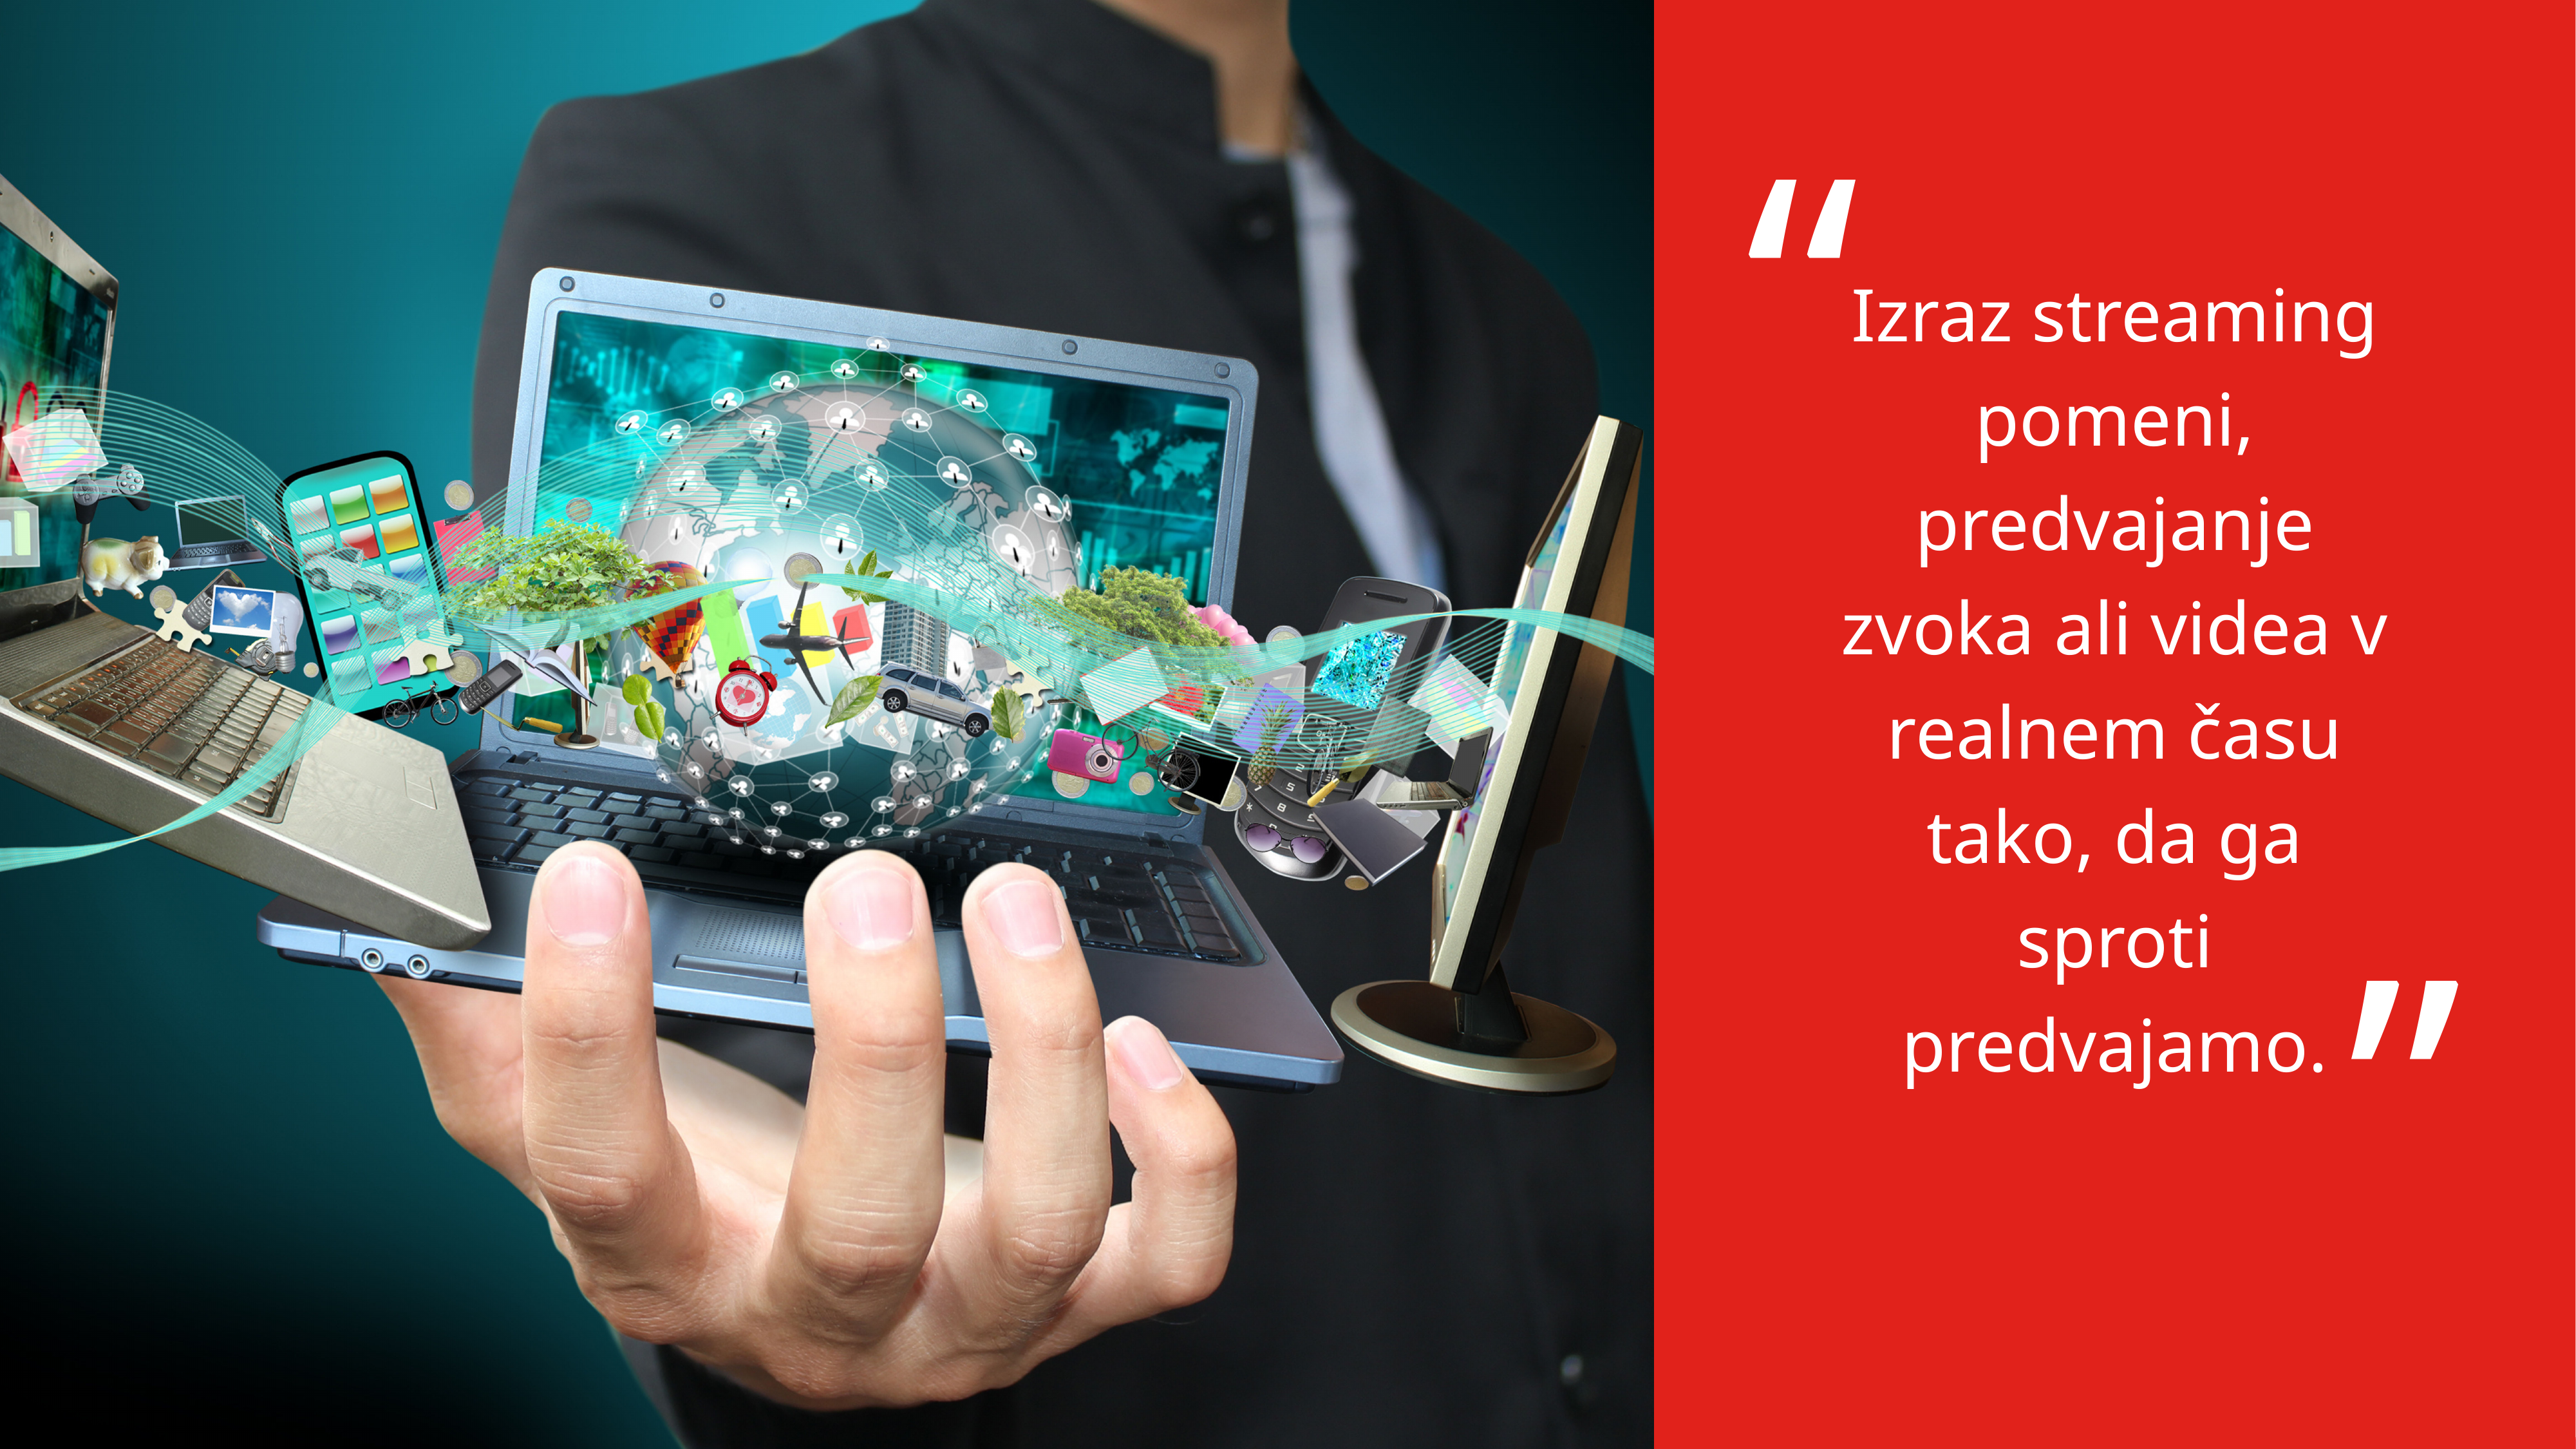

“
Izraz streaming pomeni, predvajanje zvoka ali videa v realnem času tako, da ga sproti predvajamo.
”